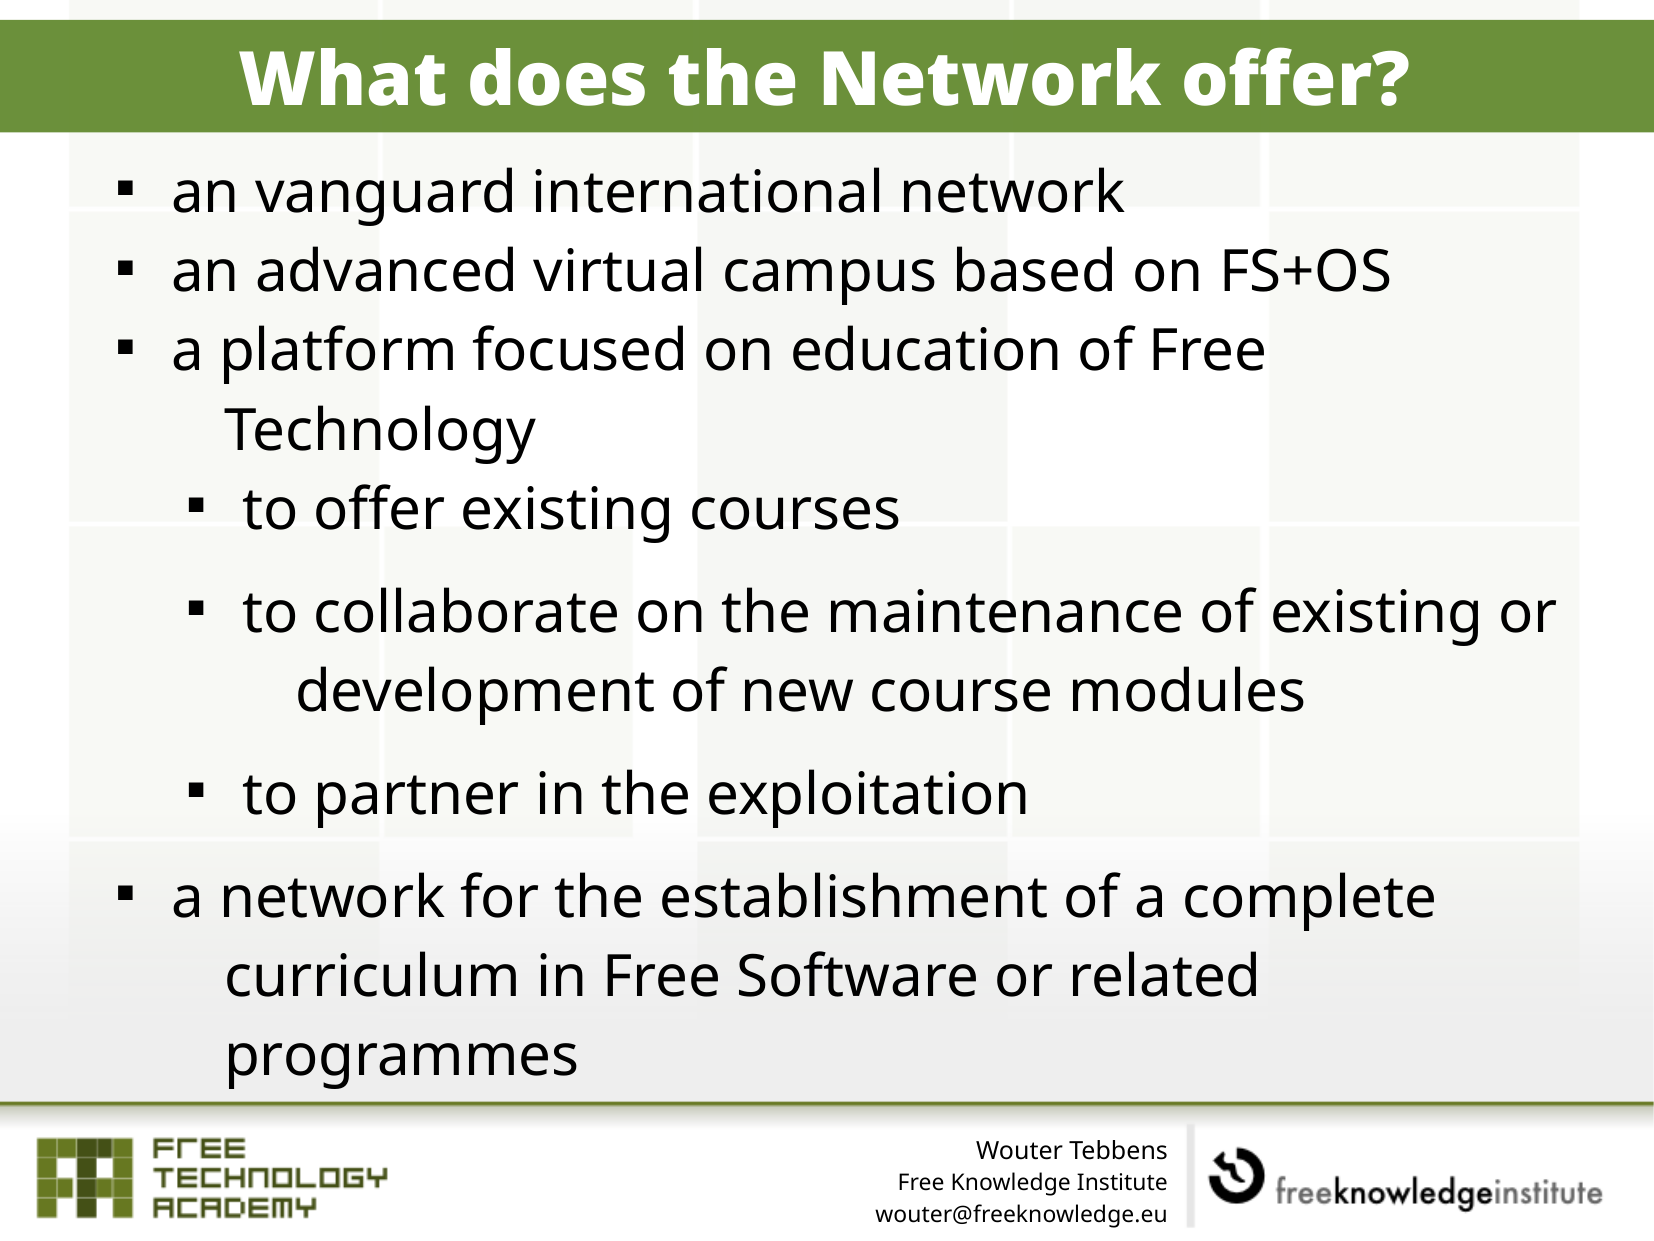

# What does the Network offer?
an vanguard international network
an advanced virtual campus based on FS+OS
a platform focused on education of Free Technology
to offer existing courses
to collaborate on the maintenance of existing or development of new course modules
to partner in the exploitation
a network for the establishment of a complete curriculum in Free Software or related programmes